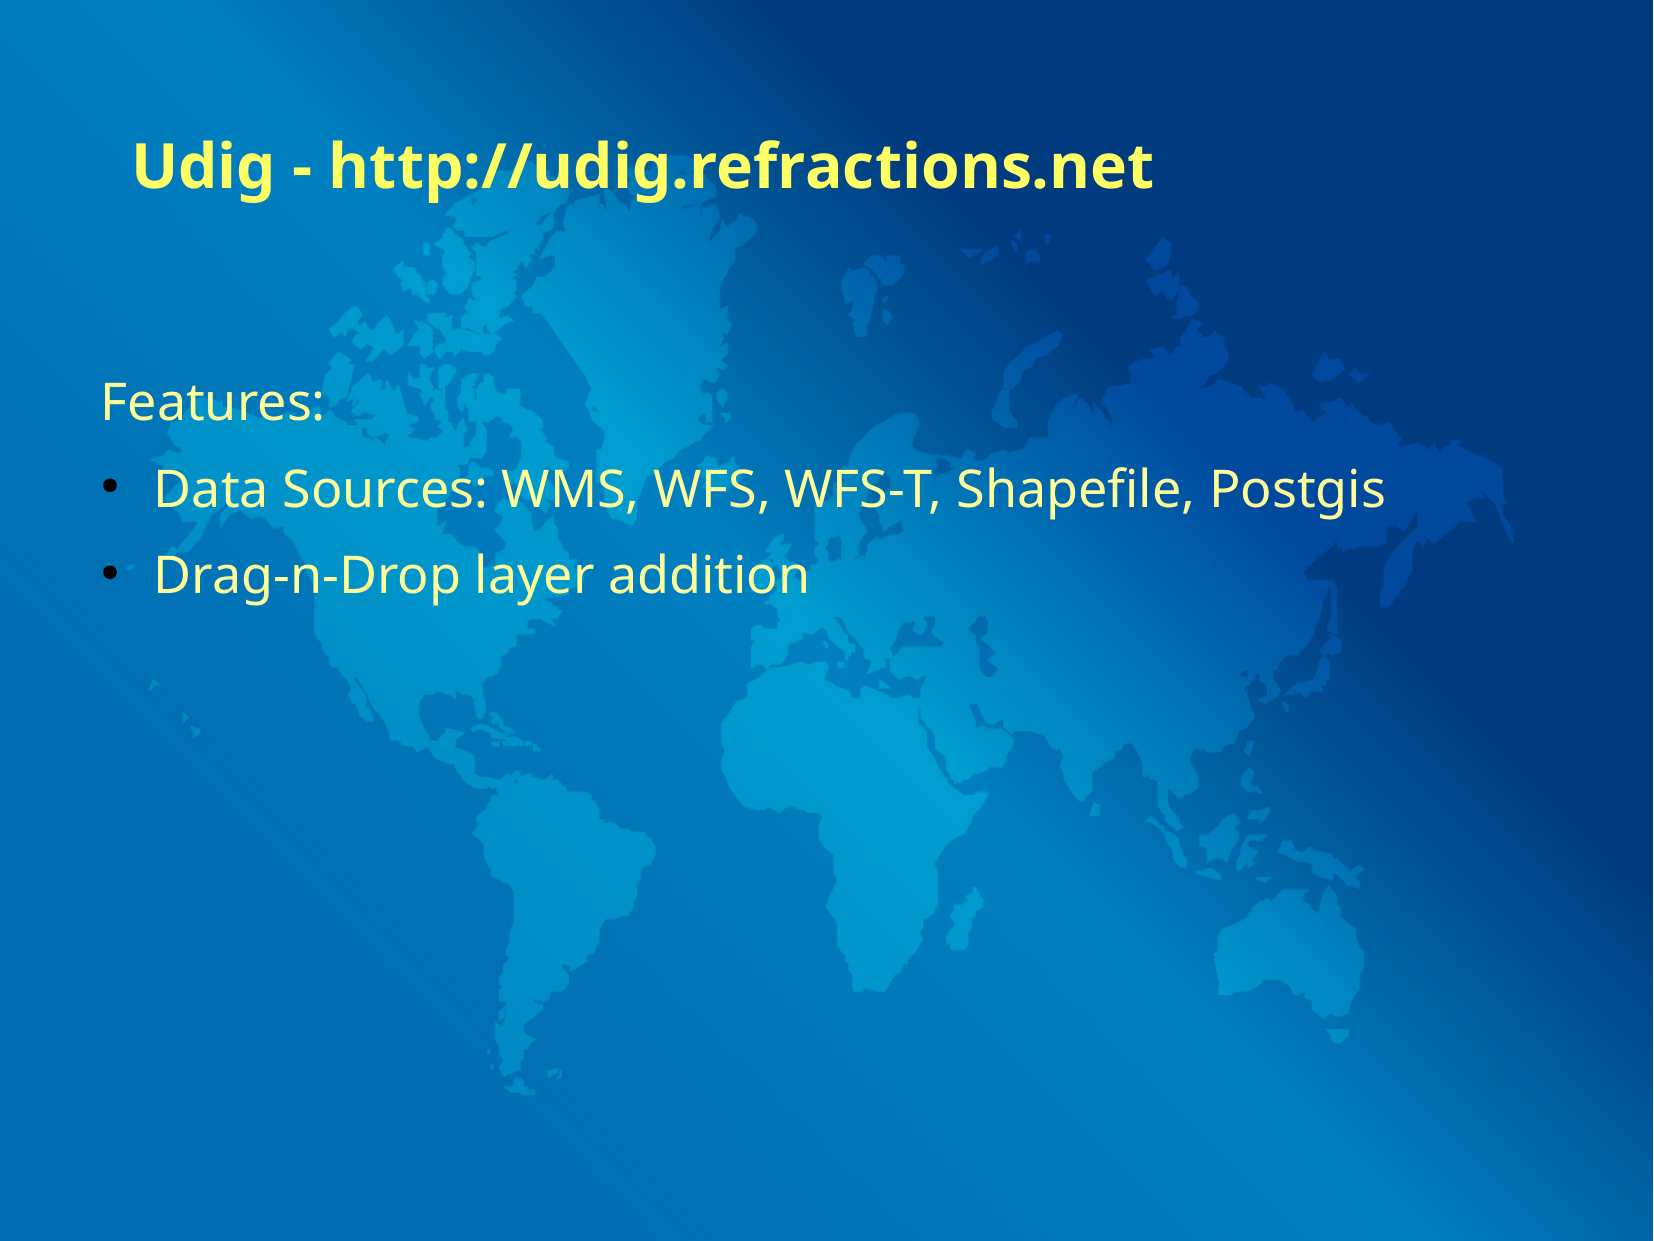

# Udig - http://udig.refractions.net
Features:
Data Sources: WMS, WFS, WFS-T, Shapefile, Postgis
Drag-n-Drop layer addition